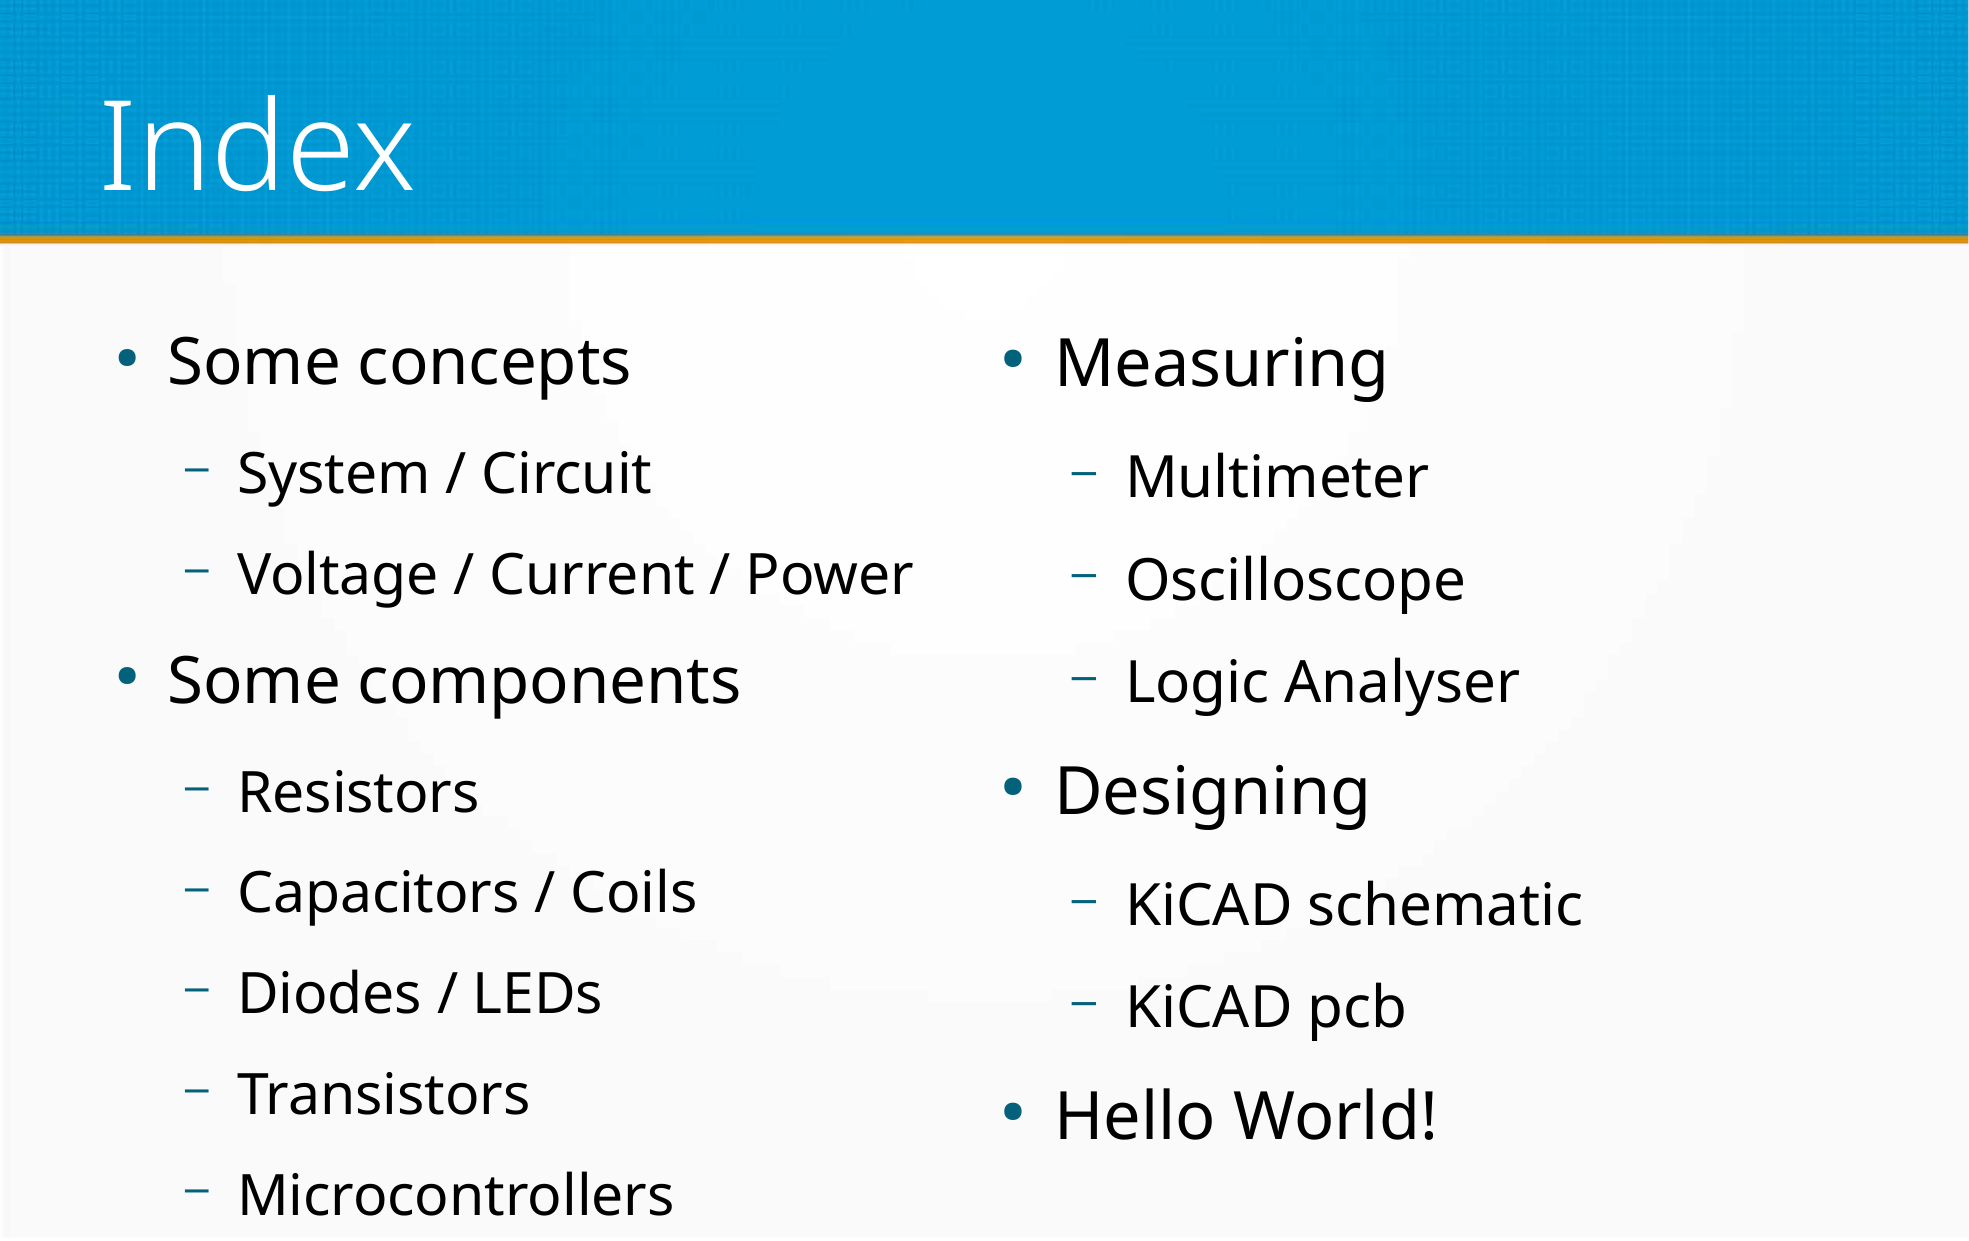

# Index
Some concepts
System / Circuit
Voltage / Current / Power
Some components
Resistors
Capacitors / Coils
Diodes / LEDs
Transistors
Microcontrollers
Measuring
Multimeter
Oscilloscope
Logic Analyser
Designing
KiCAD schematic
KiCAD pcb
Hello World!